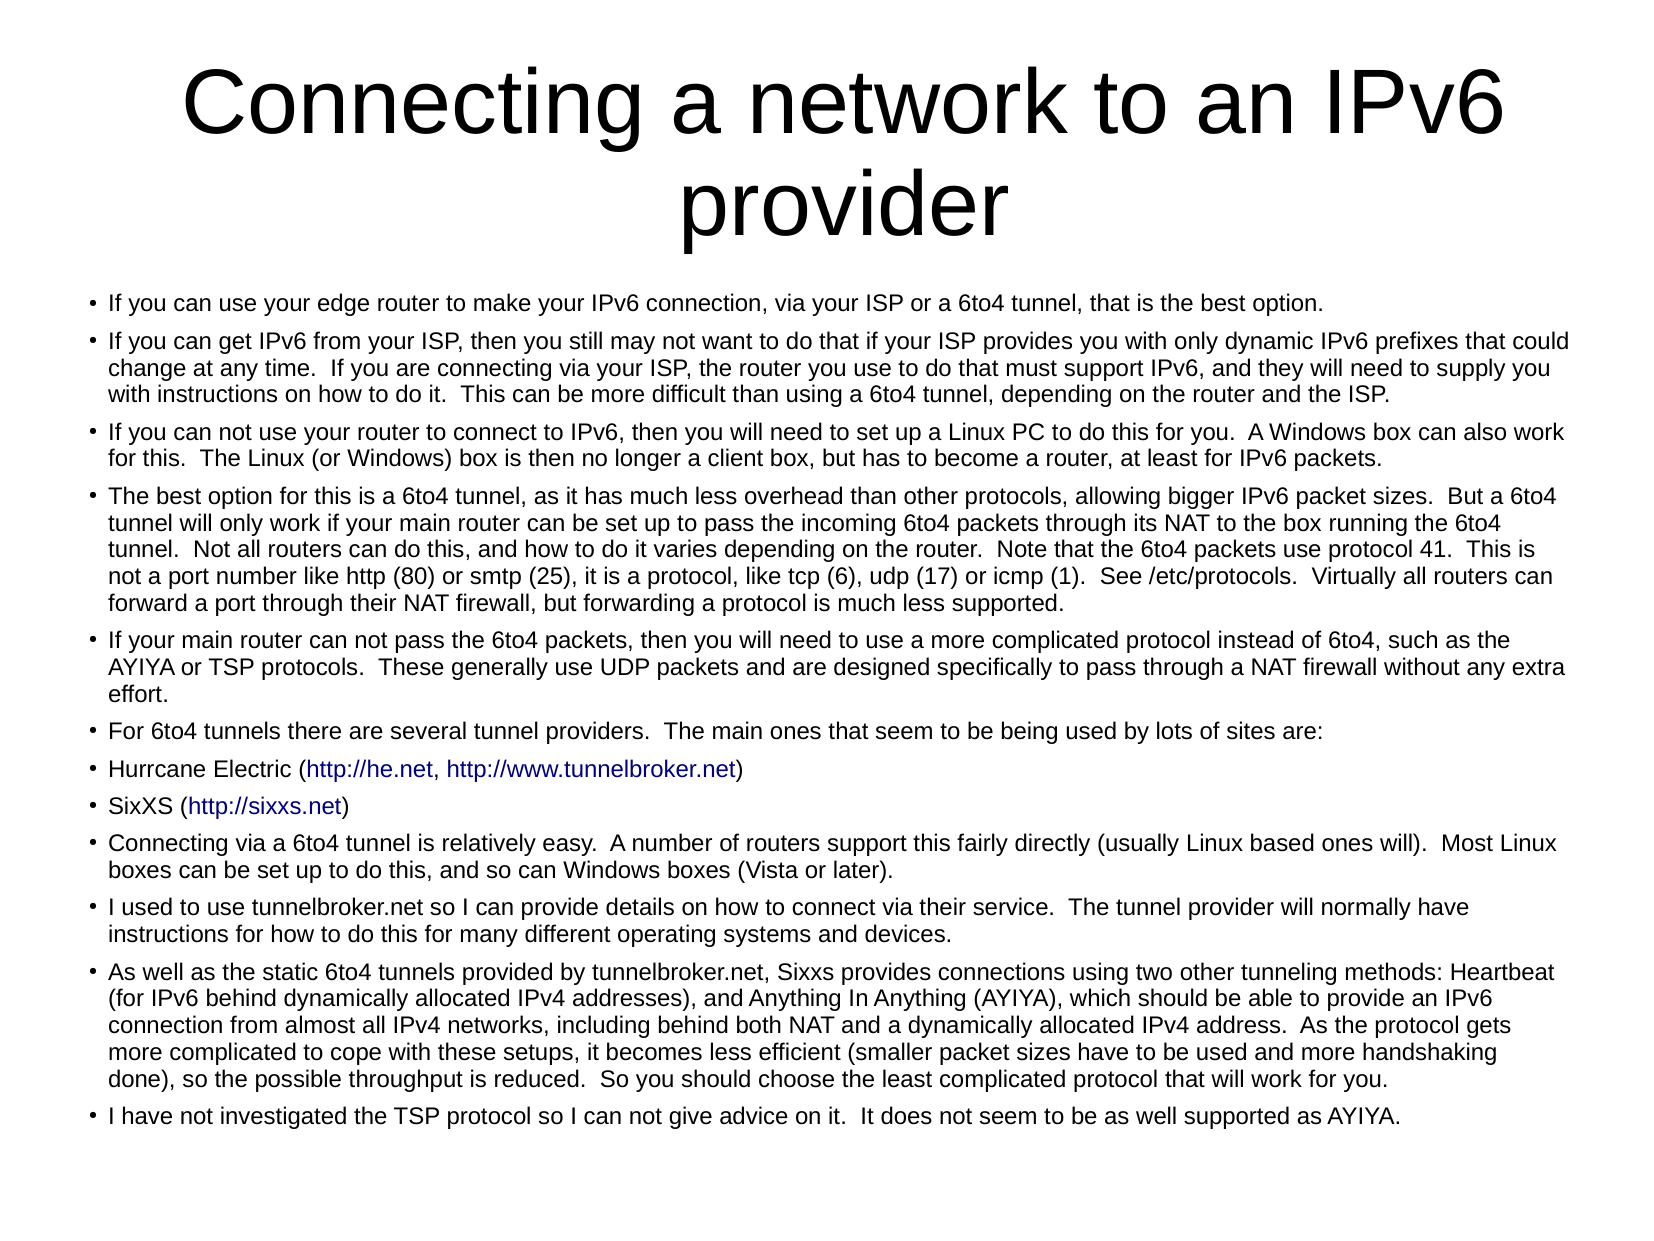

# Connecting a network to an IPv6 provider
If you can use your edge router to make your IPv6 connection, via your ISP or a 6to4 tunnel, that is the best option.
If you can get IPv6 from your ISP, then you still may not want to do that if your ISP provides you with only dynamic IPv6 prefixes that could change at any time. If you are connecting via your ISP, the router you use to do that must support IPv6, and they will need to supply you with instructions on how to do it. This can be more difficult than using a 6to4 tunnel, depending on the router and the ISP.
If you can not use your router to connect to IPv6, then you will need to set up a Linux PC to do this for you. A Windows box can also work for this. The Linux (or Windows) box is then no longer a client box, but has to become a router, at least for IPv6 packets.
The best option for this is a 6to4 tunnel, as it has much less overhead than other protocols, allowing bigger IPv6 packet sizes. But a 6to4 tunnel will only work if your main router can be set up to pass the incoming 6to4 packets through its NAT to the box running the 6to4 tunnel. Not all routers can do this, and how to do it varies depending on the router. Note that the 6to4 packets use protocol 41. This is not a port number like http (80) or smtp (25), it is a protocol, like tcp (6), udp (17) or icmp (1). See /etc/protocols. Virtually all routers can forward a port through their NAT firewall, but forwarding a protocol is much less supported.
If your main router can not pass the 6to4 packets, then you will need to use a more complicated protocol instead of 6to4, such as the AYIYA or TSP protocols. These generally use UDP packets and are designed specifically to pass through a NAT firewall without any extra effort.
For 6to4 tunnels there are several tunnel providers. The main ones that seem to be being used by lots of sites are:
Hurrcane Electric (http://he.net, http://www.tunnelbroker.net)
SixXS (http://sixxs.net)
Connecting via a 6to4 tunnel is relatively easy. A number of routers support this fairly directly (usually Linux based ones will). Most Linux boxes can be set up to do this, and so can Windows boxes (Vista or later).
I used to use tunnelbroker.net so I can provide details on how to connect via their service. The tunnel provider will normally have instructions for how to do this for many different operating systems and devices.
As well as the static 6to4 tunnels provided by tunnelbroker.net, Sixxs provides connections using two other tunneling methods: Heartbeat (for IPv6 behind dynamically allocated IPv4 addresses), and Anything In Anything (AYIYA), which should be able to provide an IPv6 connection from almost all IPv4 networks, including behind both NAT and a dynamically allocated IPv4 address. As the protocol gets more complicated to cope with these setups, it becomes less efficient (smaller packet sizes have to be used and more handshaking done), so the possible throughput is reduced. So you should choose the least complicated protocol that will work for you.
I have not investigated the TSP protocol so I can not give advice on it. It does not seem to be as well supported as AYIYA.